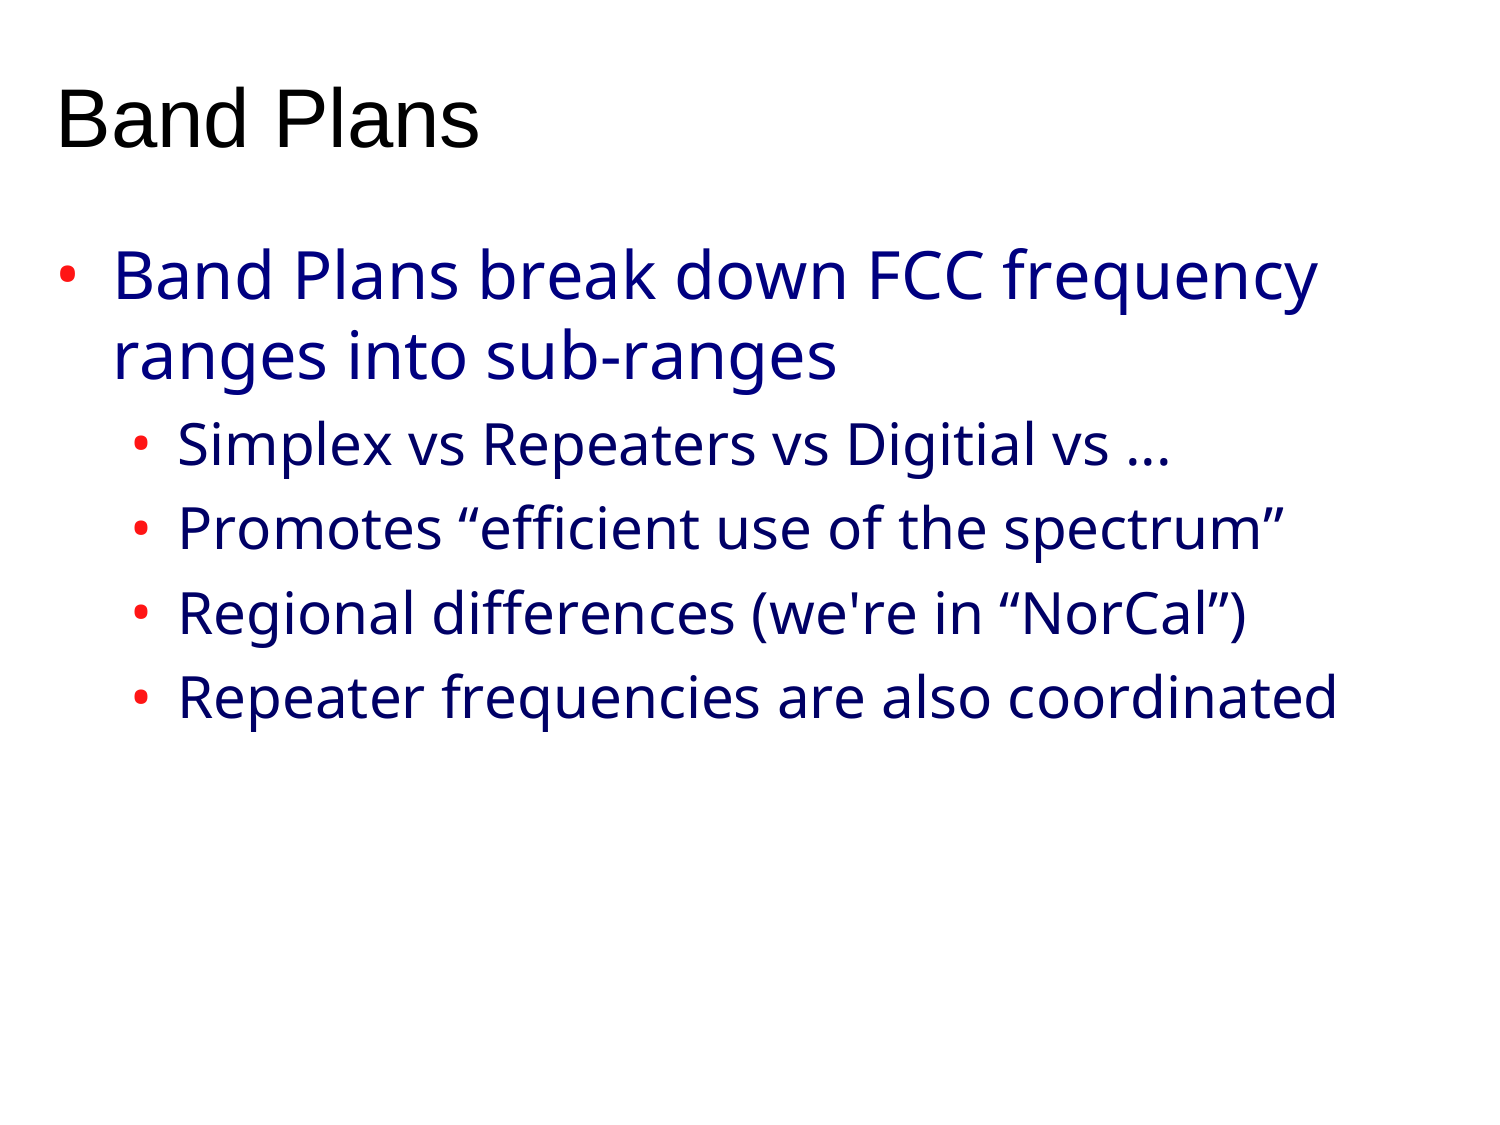

# Band Plans
Band Plans break down FCC frequency ranges into sub-ranges
Simplex vs Repeaters vs Digitial vs ...
Promotes “efficient use of the spectrum”
Regional differences (we're in “NorCal”)
Repeater frequencies are also coordinated